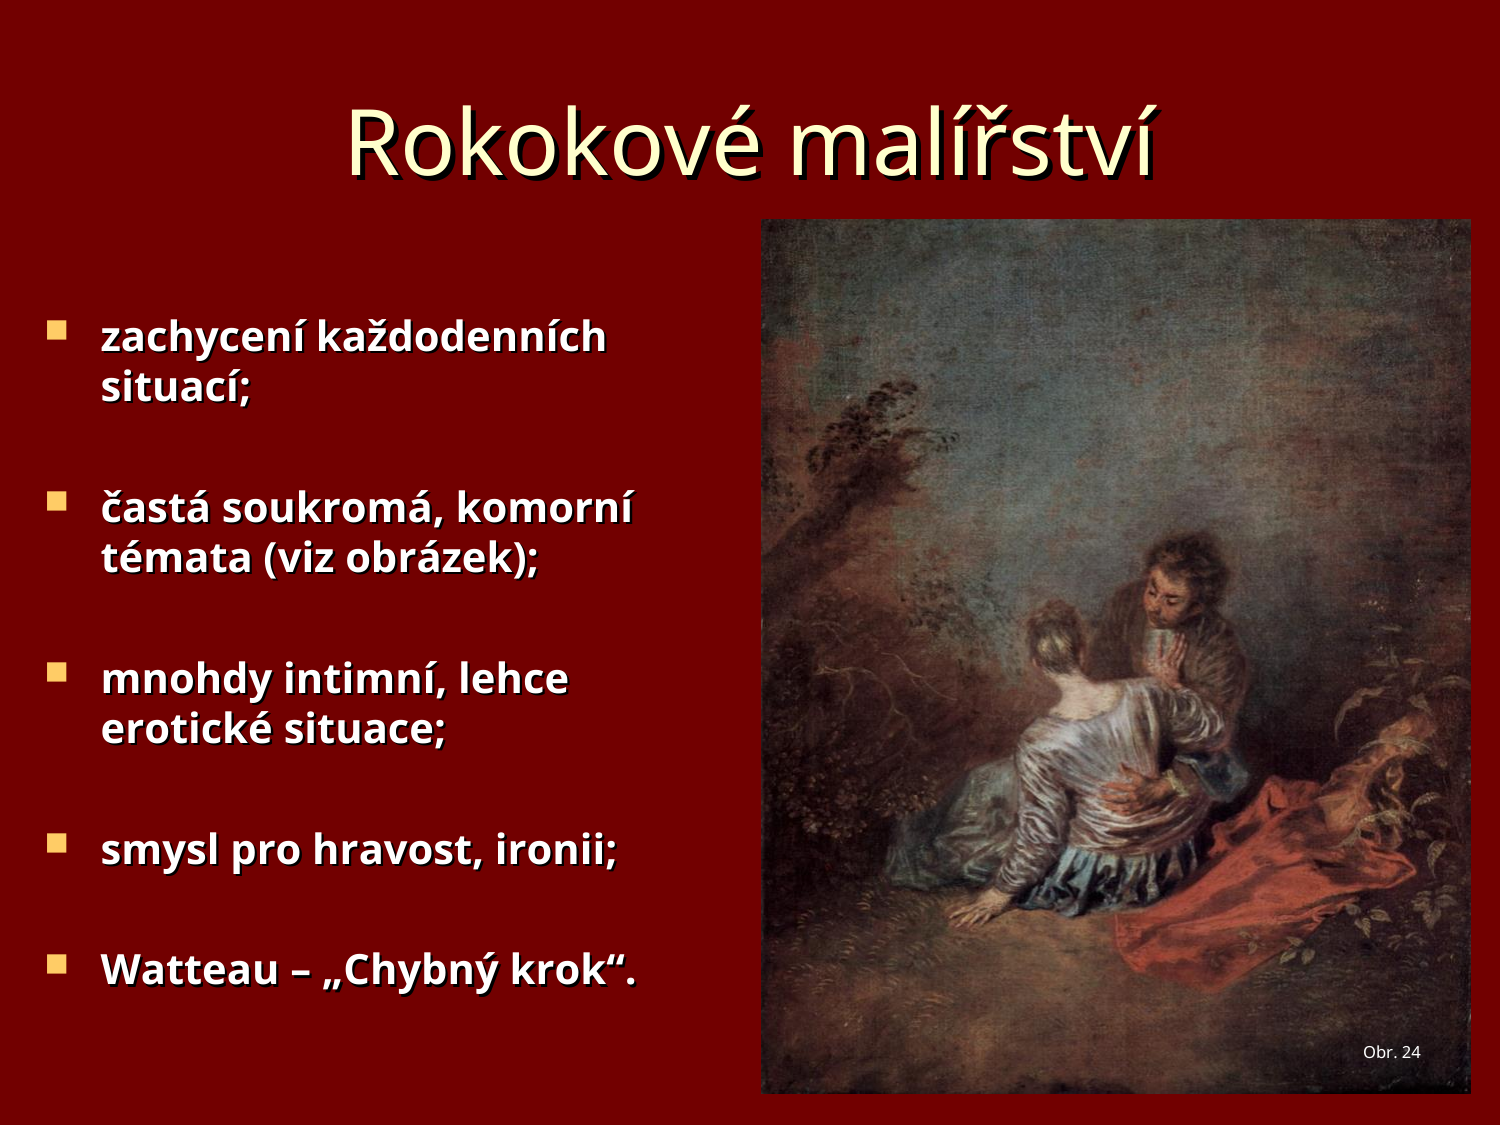

# Rokokové malířství
zachycení každodenních situací;
častá soukromá, komorní témata (viz obrázek);
mnohdy intimní, lehce erotické situace;
smysl pro hravost, ironii;
Watteau – „Chybný krok“.
Obr. 24